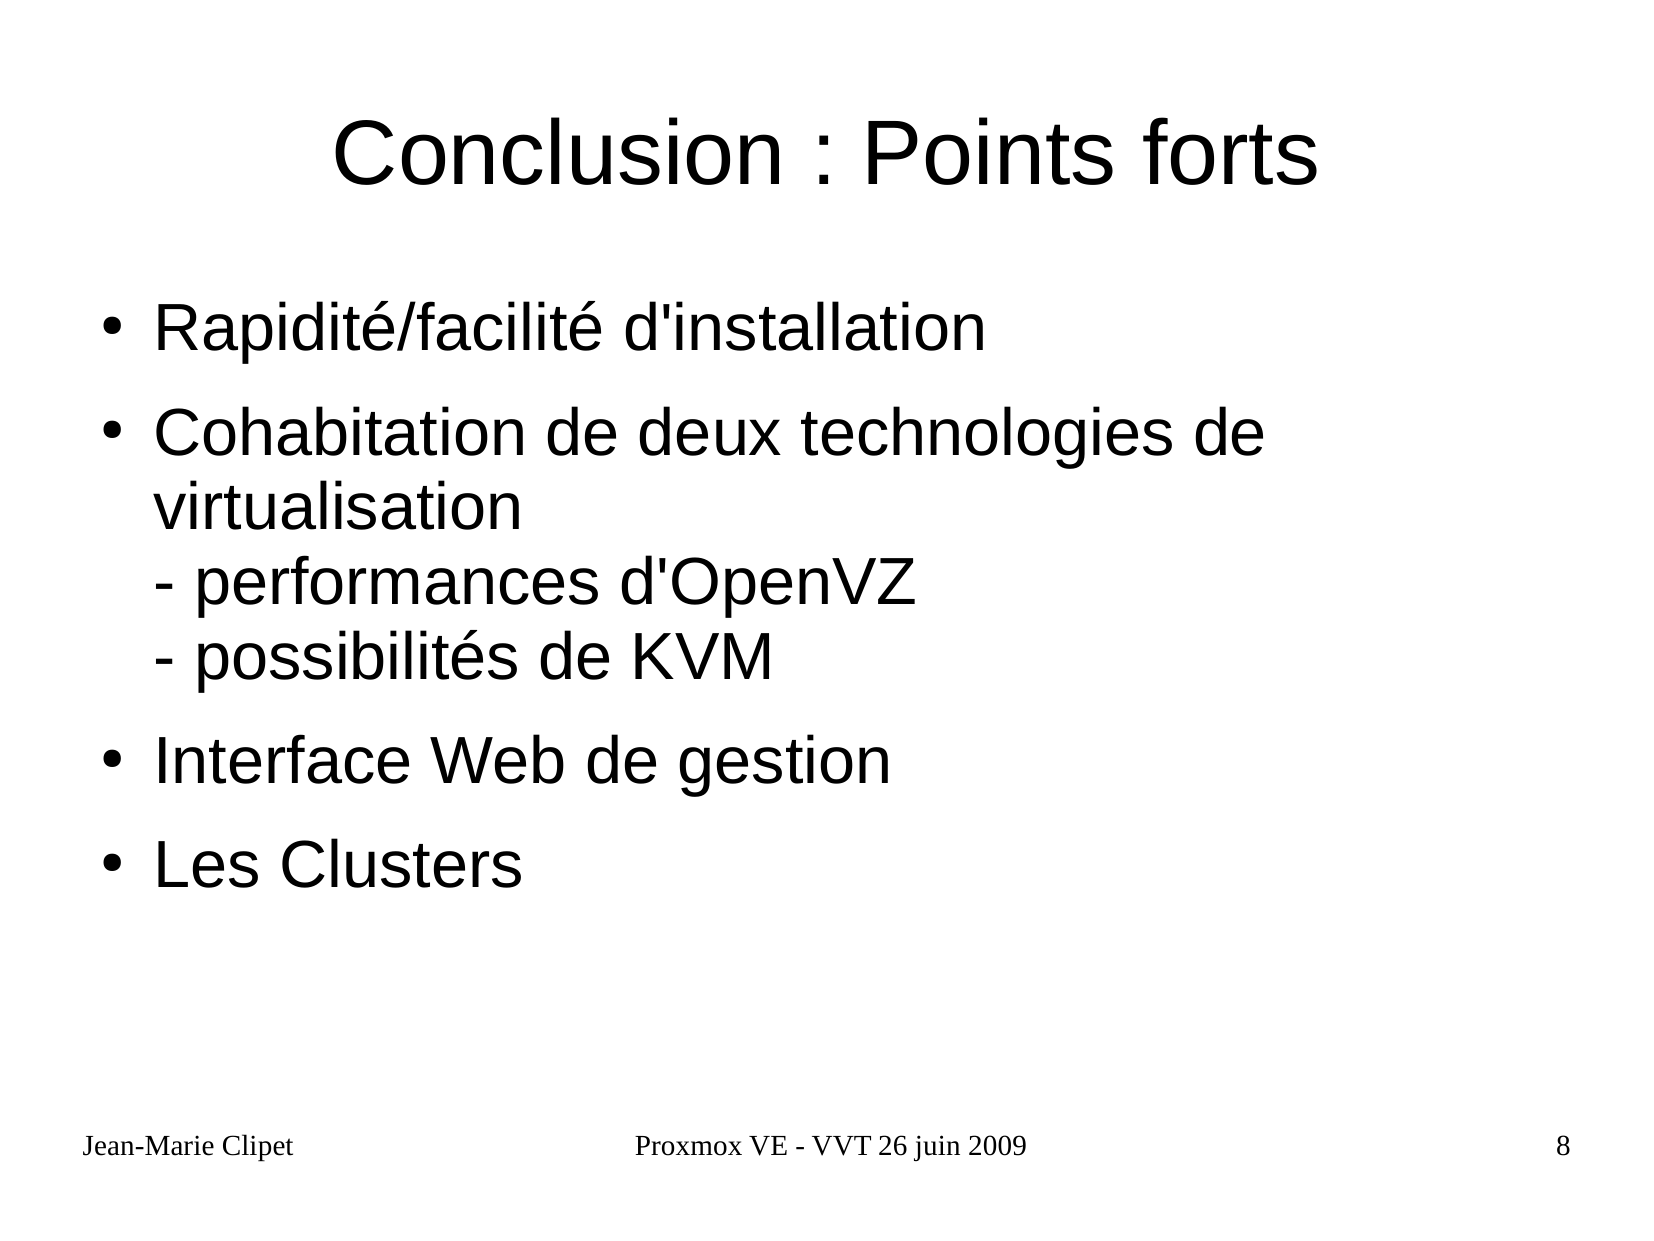

# Conclusion : Points forts
Rapidité/facilité d'installation
Cohabitation de deux technologies de virtualisation
- performances d'OpenVZ
- possibilités de KVM
Interface Web de gestion
Les Clusters
Jean-Marie Clipet
 Proxmox VE - VVT 26 juin 2009
8